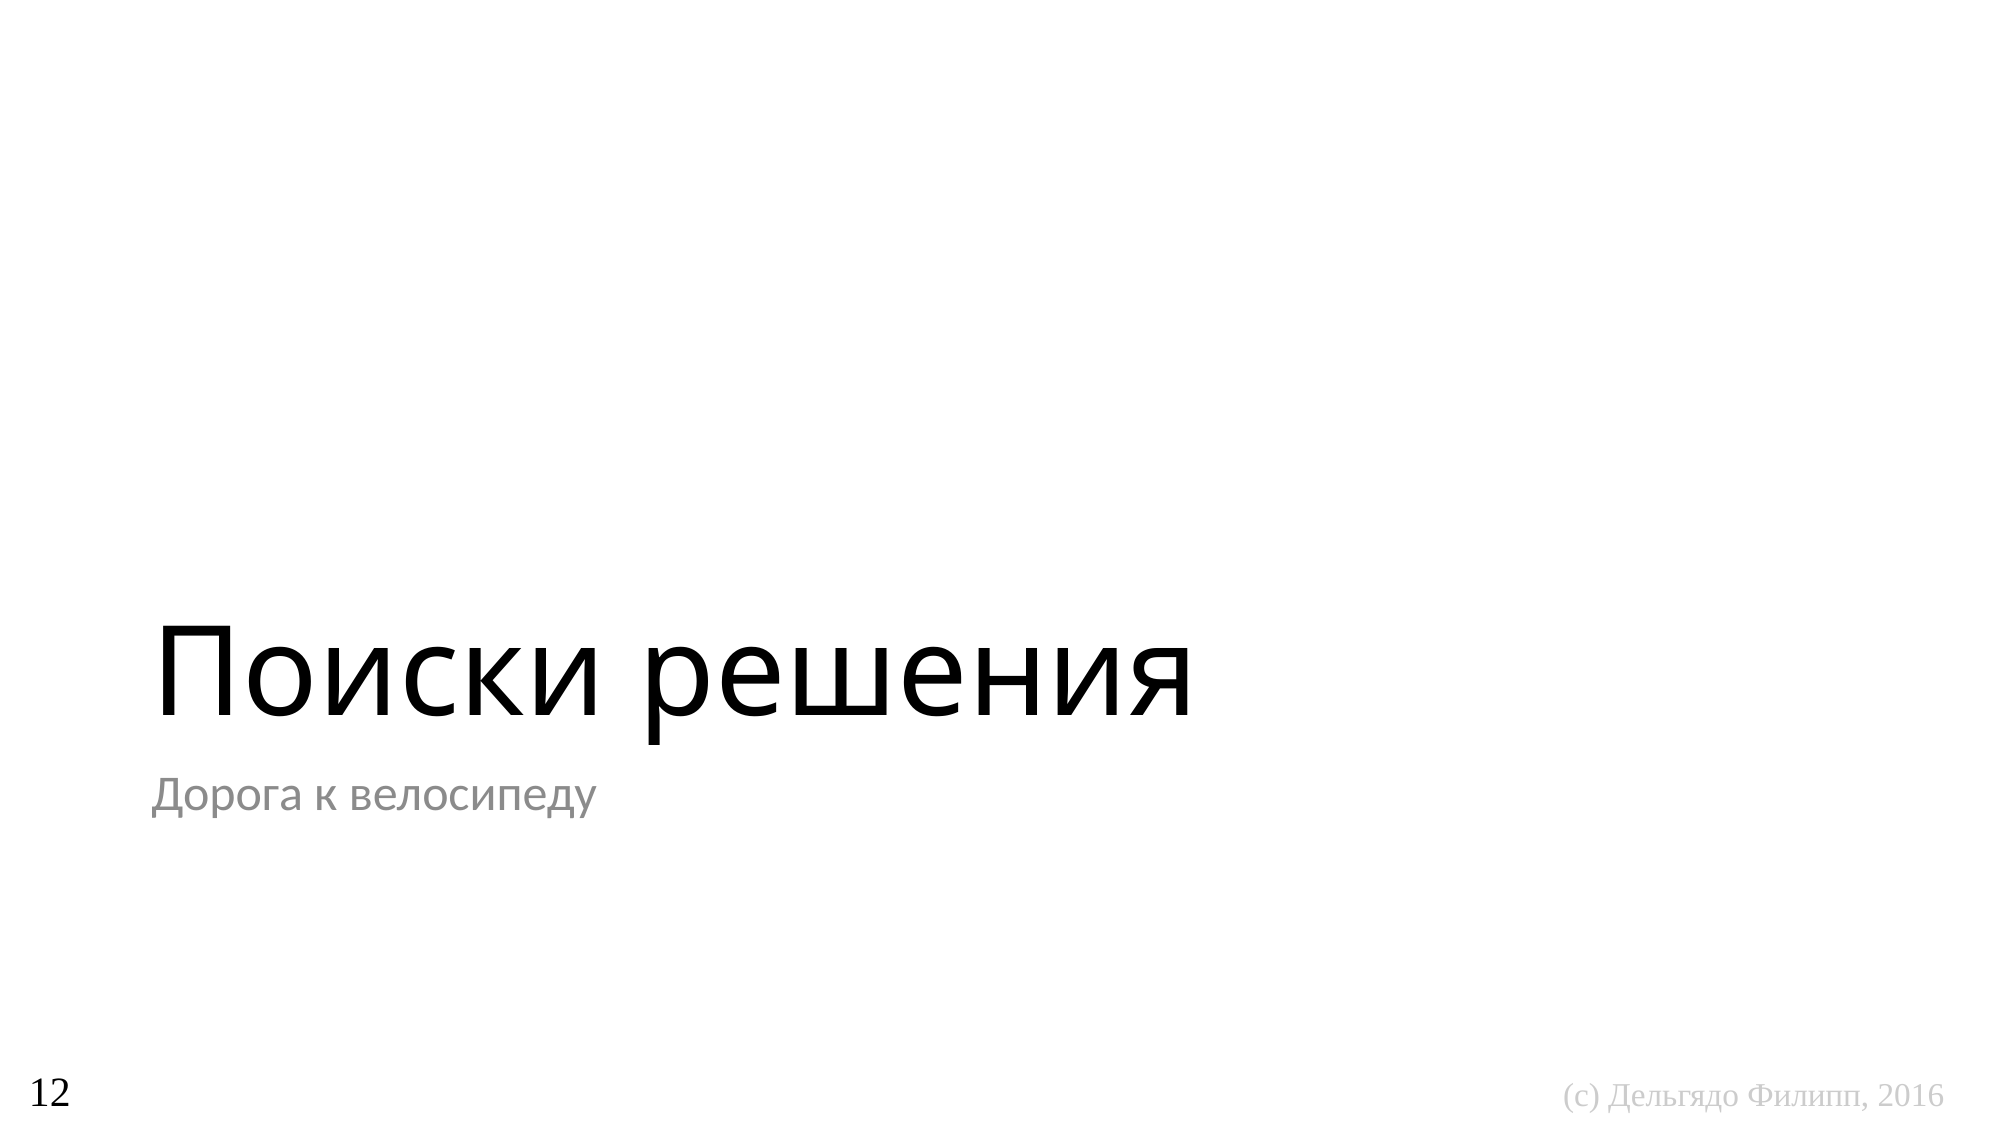

# Поиски решения
Дорога к велосипеду
12
(c) Дельгядо Филипп, 2016